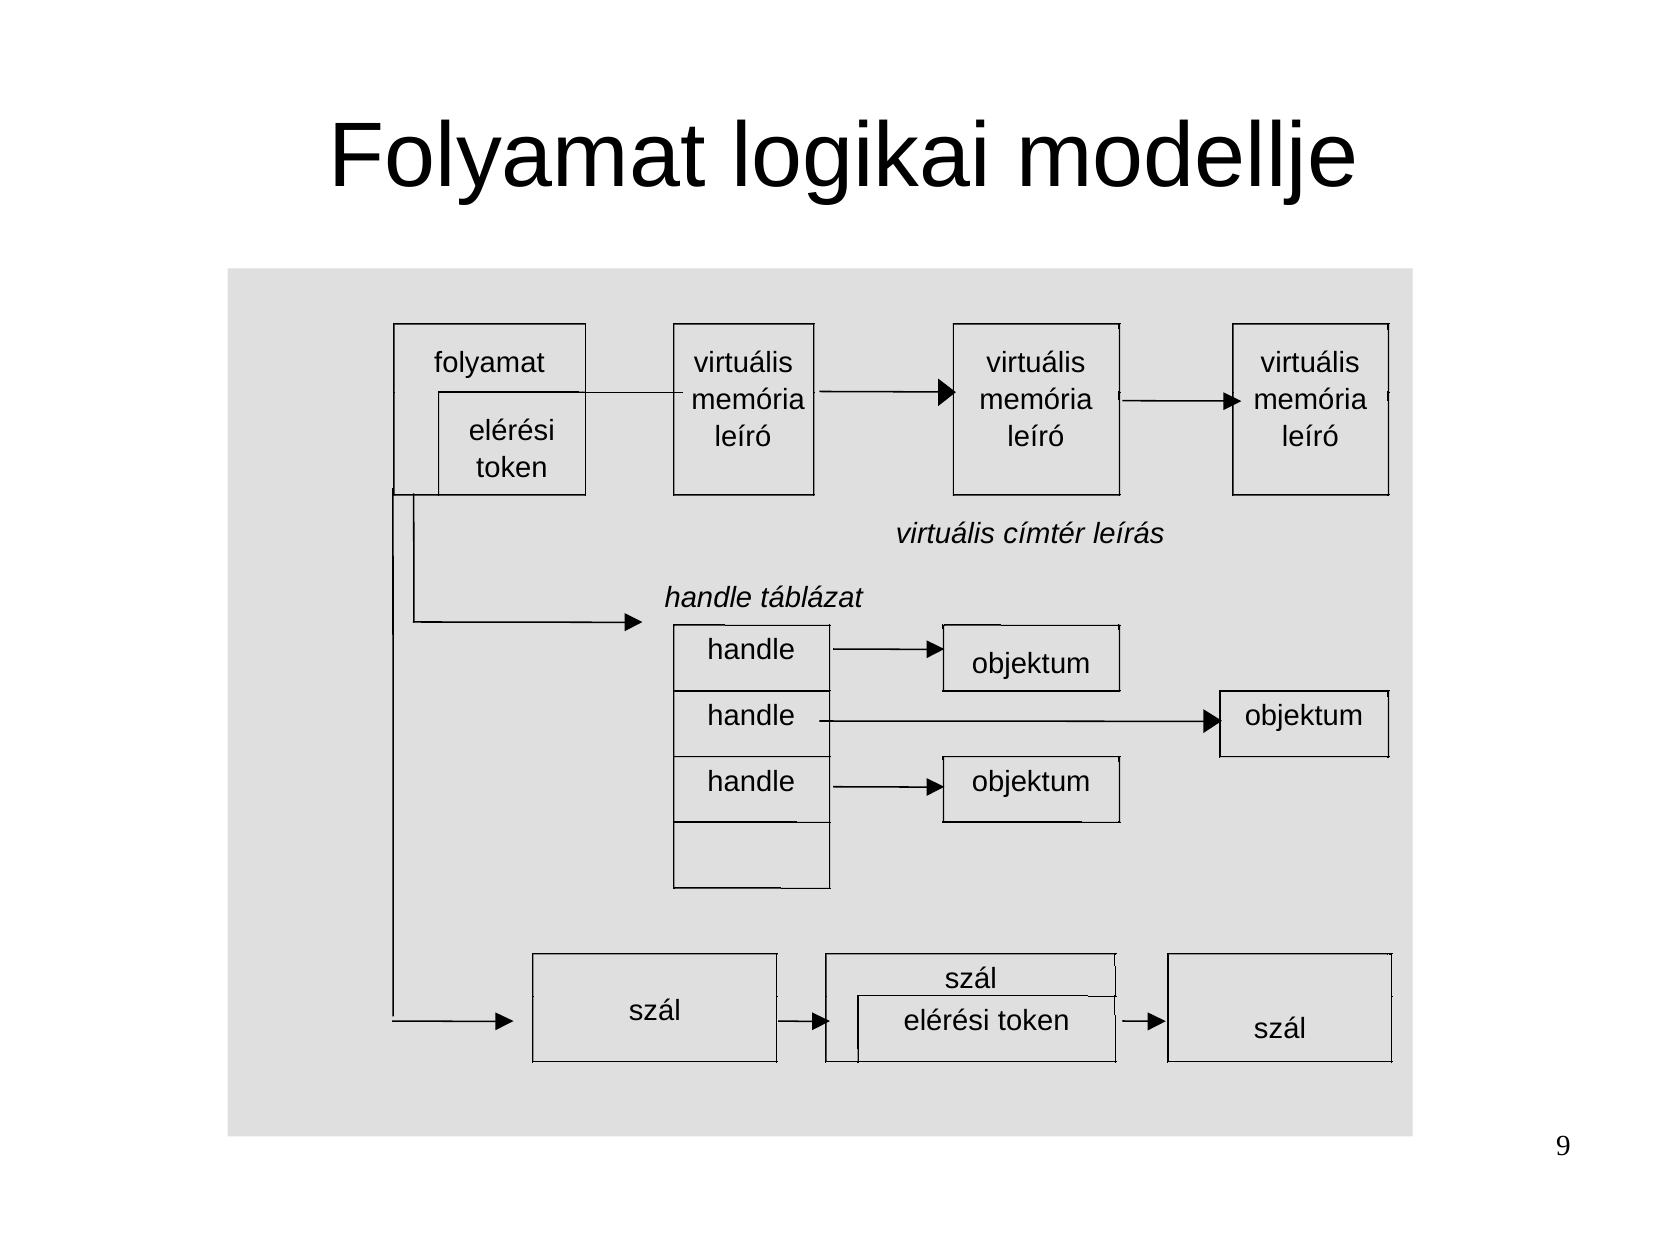

# Folyamat logikai modellje
folyamat
virtuális
virtuális
virtuális
memória
memória
memória
elérési
leíró
leíró
leíró
token
virtuális címtér leírás
handle táblázat
handle
objektum
handle
objektum
handle
objektum
szál
szál
elérési token
szál
9